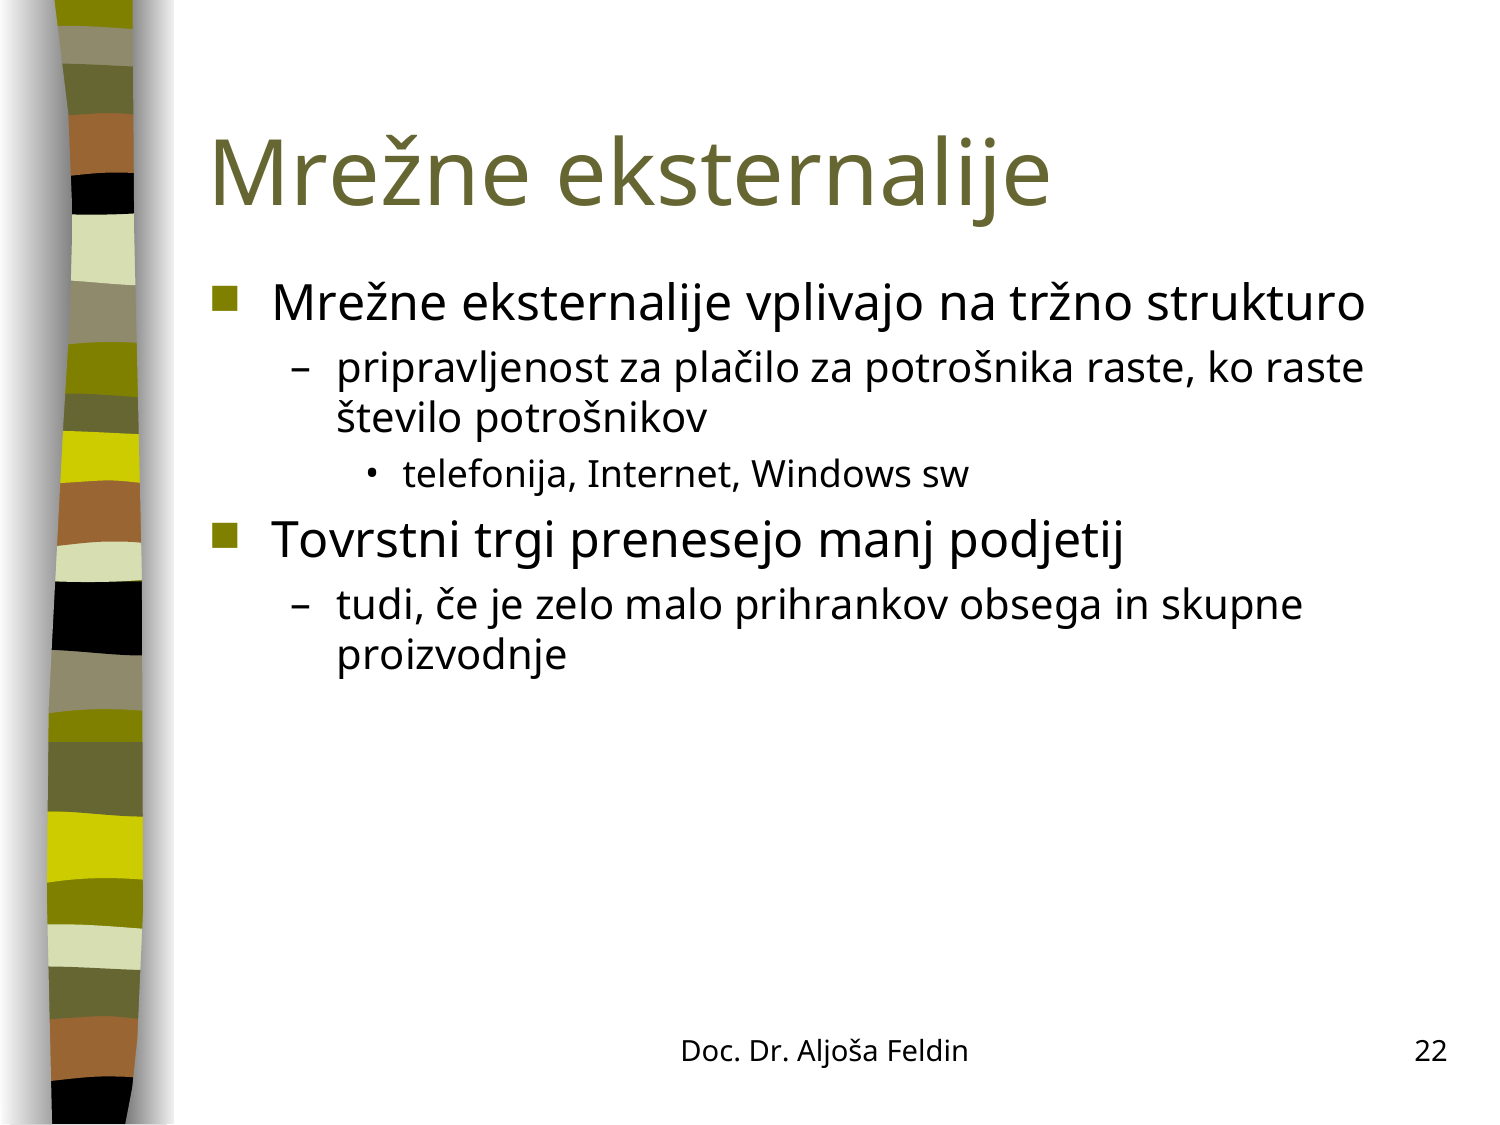

# Mrežne eksternalije
Mrežne eksternalije vplivajo na tržno strukturo
pripravljenost za plačilo za potrošnika raste, ko raste število potrošnikov
telefonija, Internet, Windows sw
Tovrstni trgi prenesejo manj podjetij
tudi, če je zelo malo prihrankov obsega in skupne proizvodnje
Doc. Dr. Aljoša Feldin